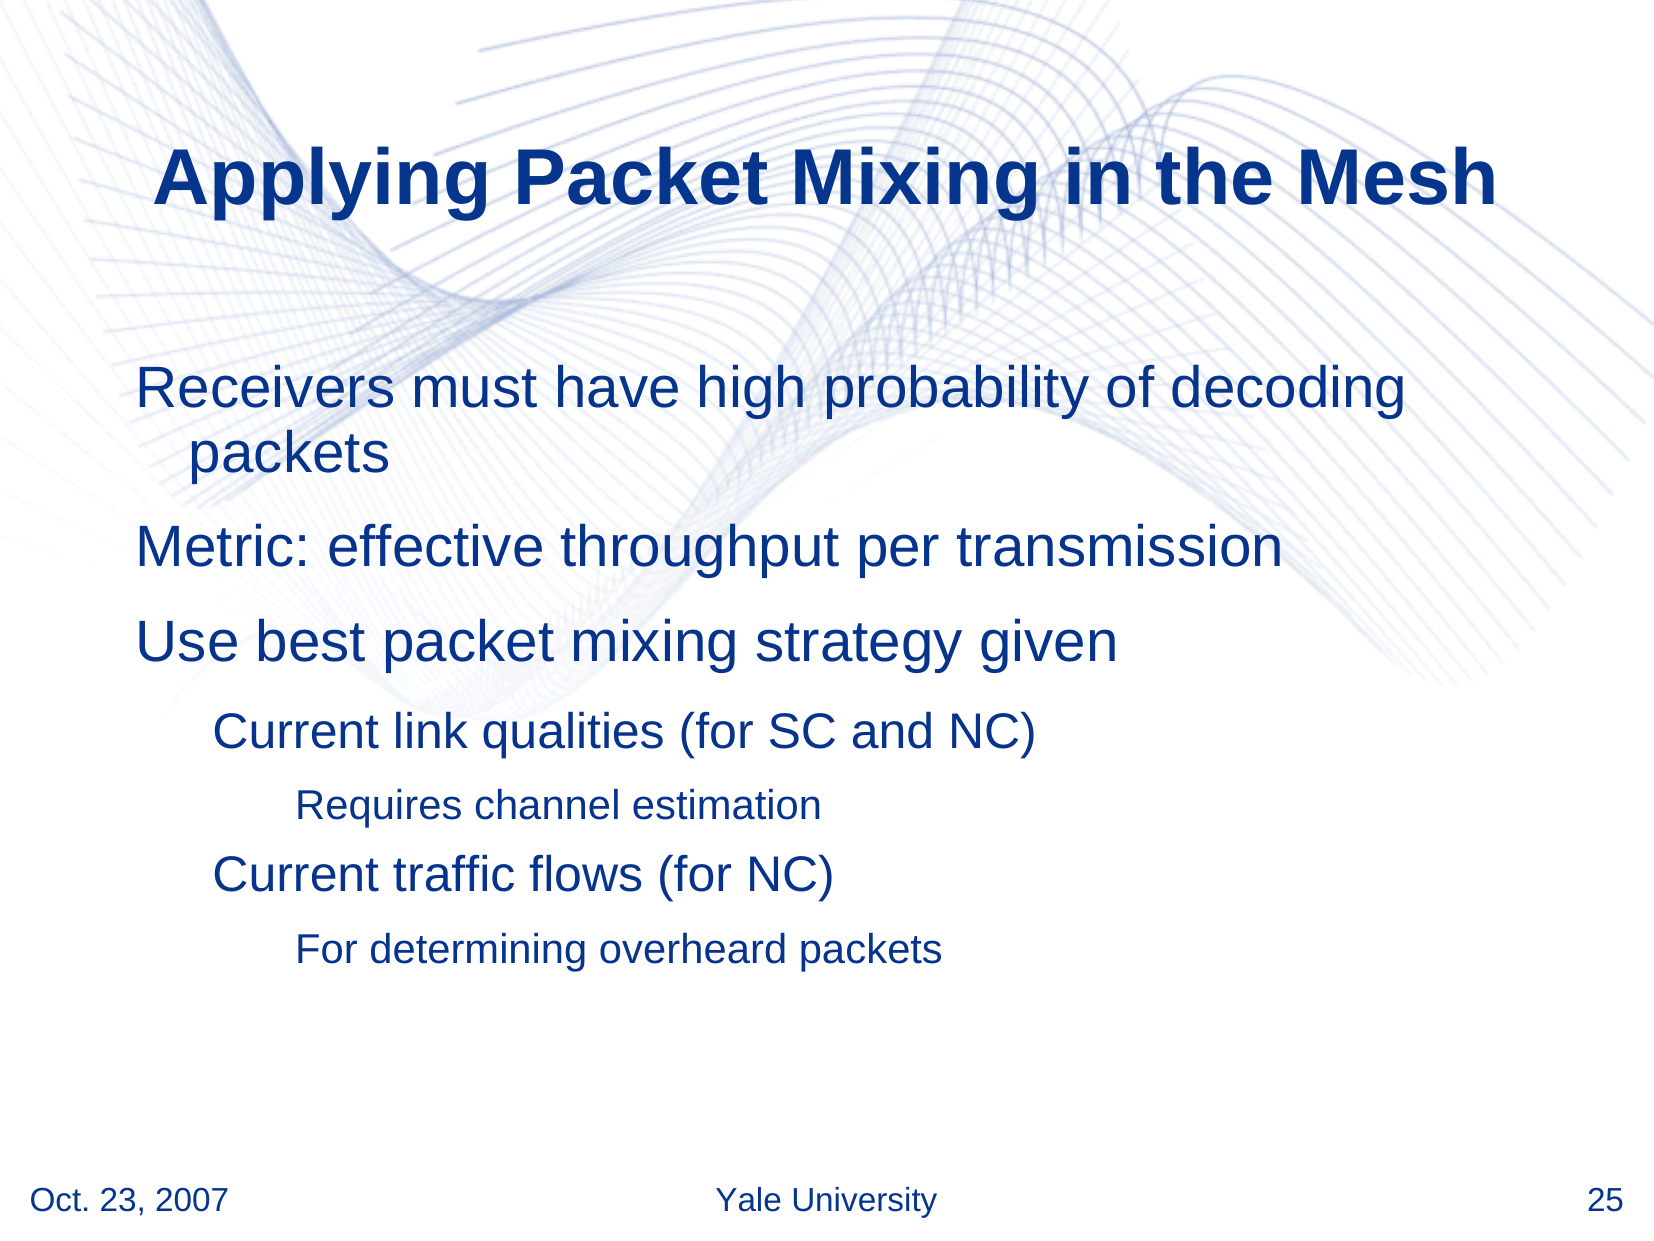

# Applying Packet Mixing in the Mesh
Receivers must have high probability of decoding packets
Metric: effective throughput per transmission
Use best packet mixing strategy given
Current link qualities (for SC and NC)
Requires channel estimation
Current traffic flows (for NC)
For determining overheard packets
Oct. 23, 2007
Yale University
25